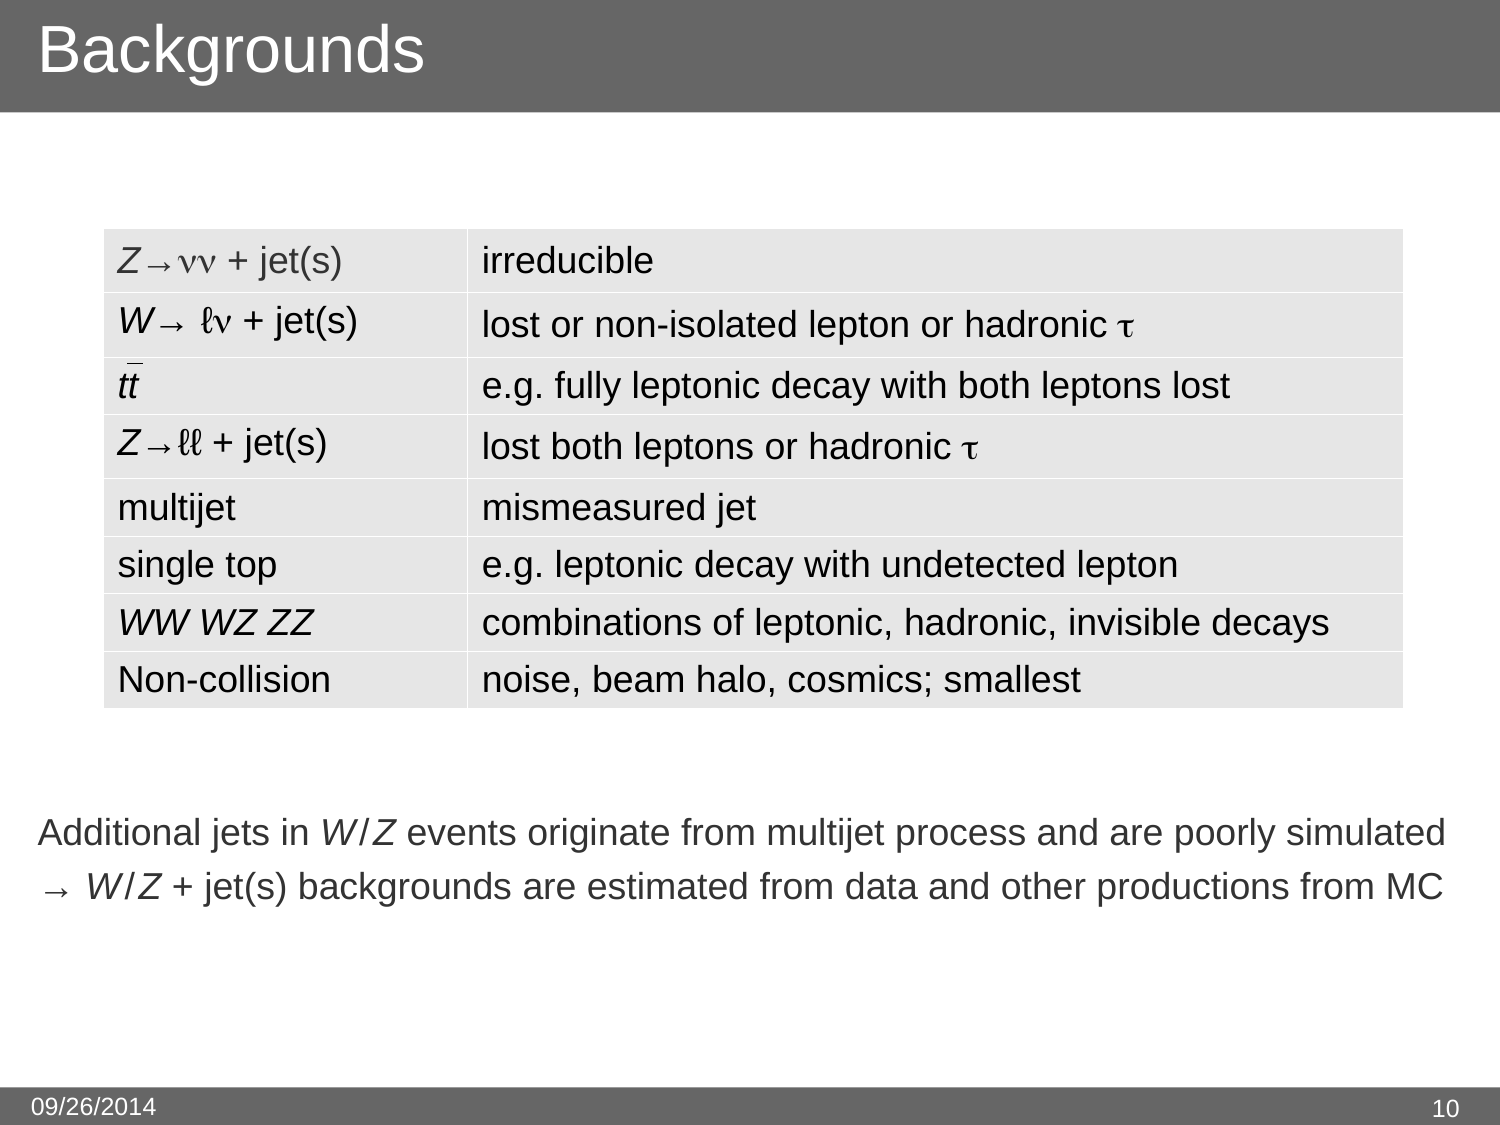

# Backgrounds
| Z→nn + jet(s) | irreducible |
| --- | --- |
| W→ ℓn + jet(s) | lost or non-isolated lepton or hadronic t |
| tt | e.g. fully leptonic decay with both leptons lost |
| Z→ℓℓ + jet(s) | lost both leptons or hadronic t |
| multijet | mismeasured jet |
| single top | e.g. leptonic decay with undetected lepton |
| WW WZ ZZ | combinations of leptonic, hadronic, invisible decays |
| Non-collision | noise, beam halo, cosmics; smallest |
Additional jets in W / Z events originate from multijet process and are poorly simulated
→ W / Z + jet(s) backgrounds are estimated from data and other productions from MC